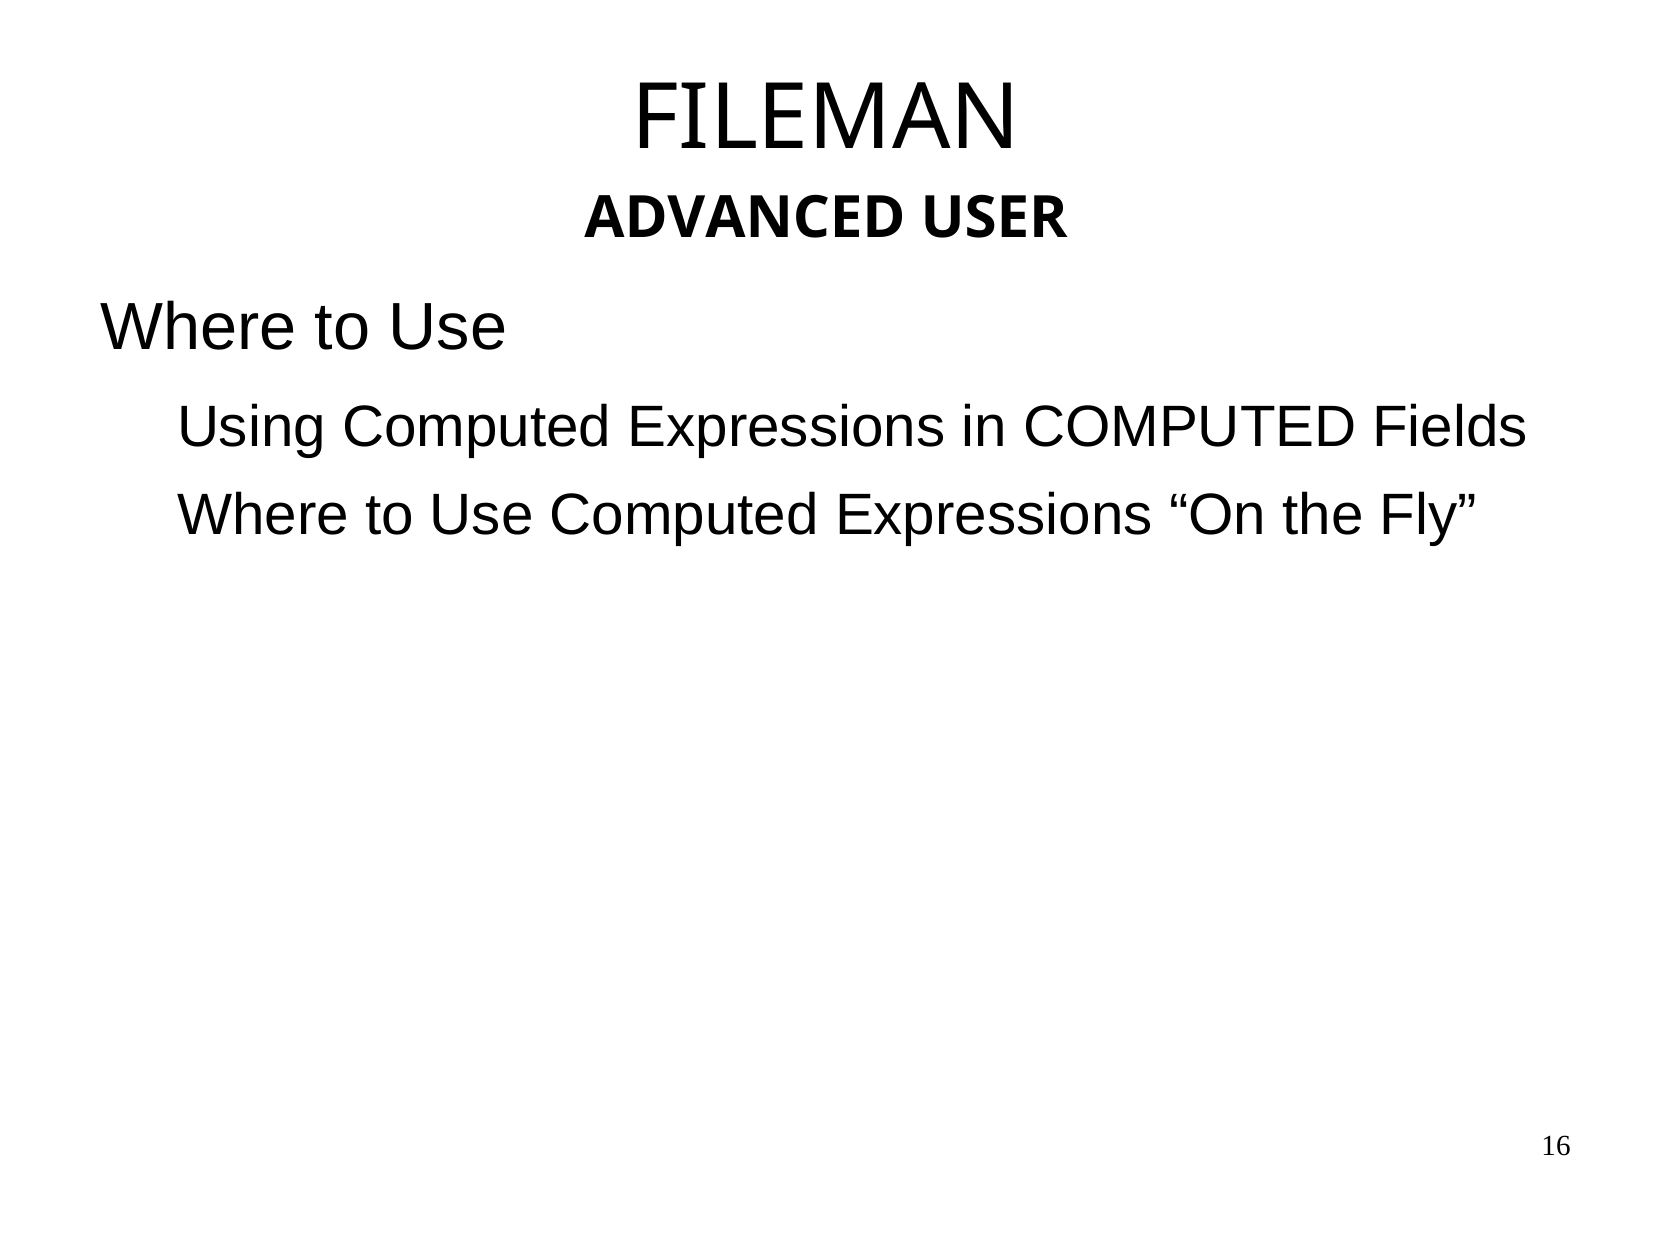

# FILEMAN ADVANCED USER
Where to Use
Using Computed Expressions in COMPUTED Fields
Where to Use Computed Expressions “On the Fly”
16